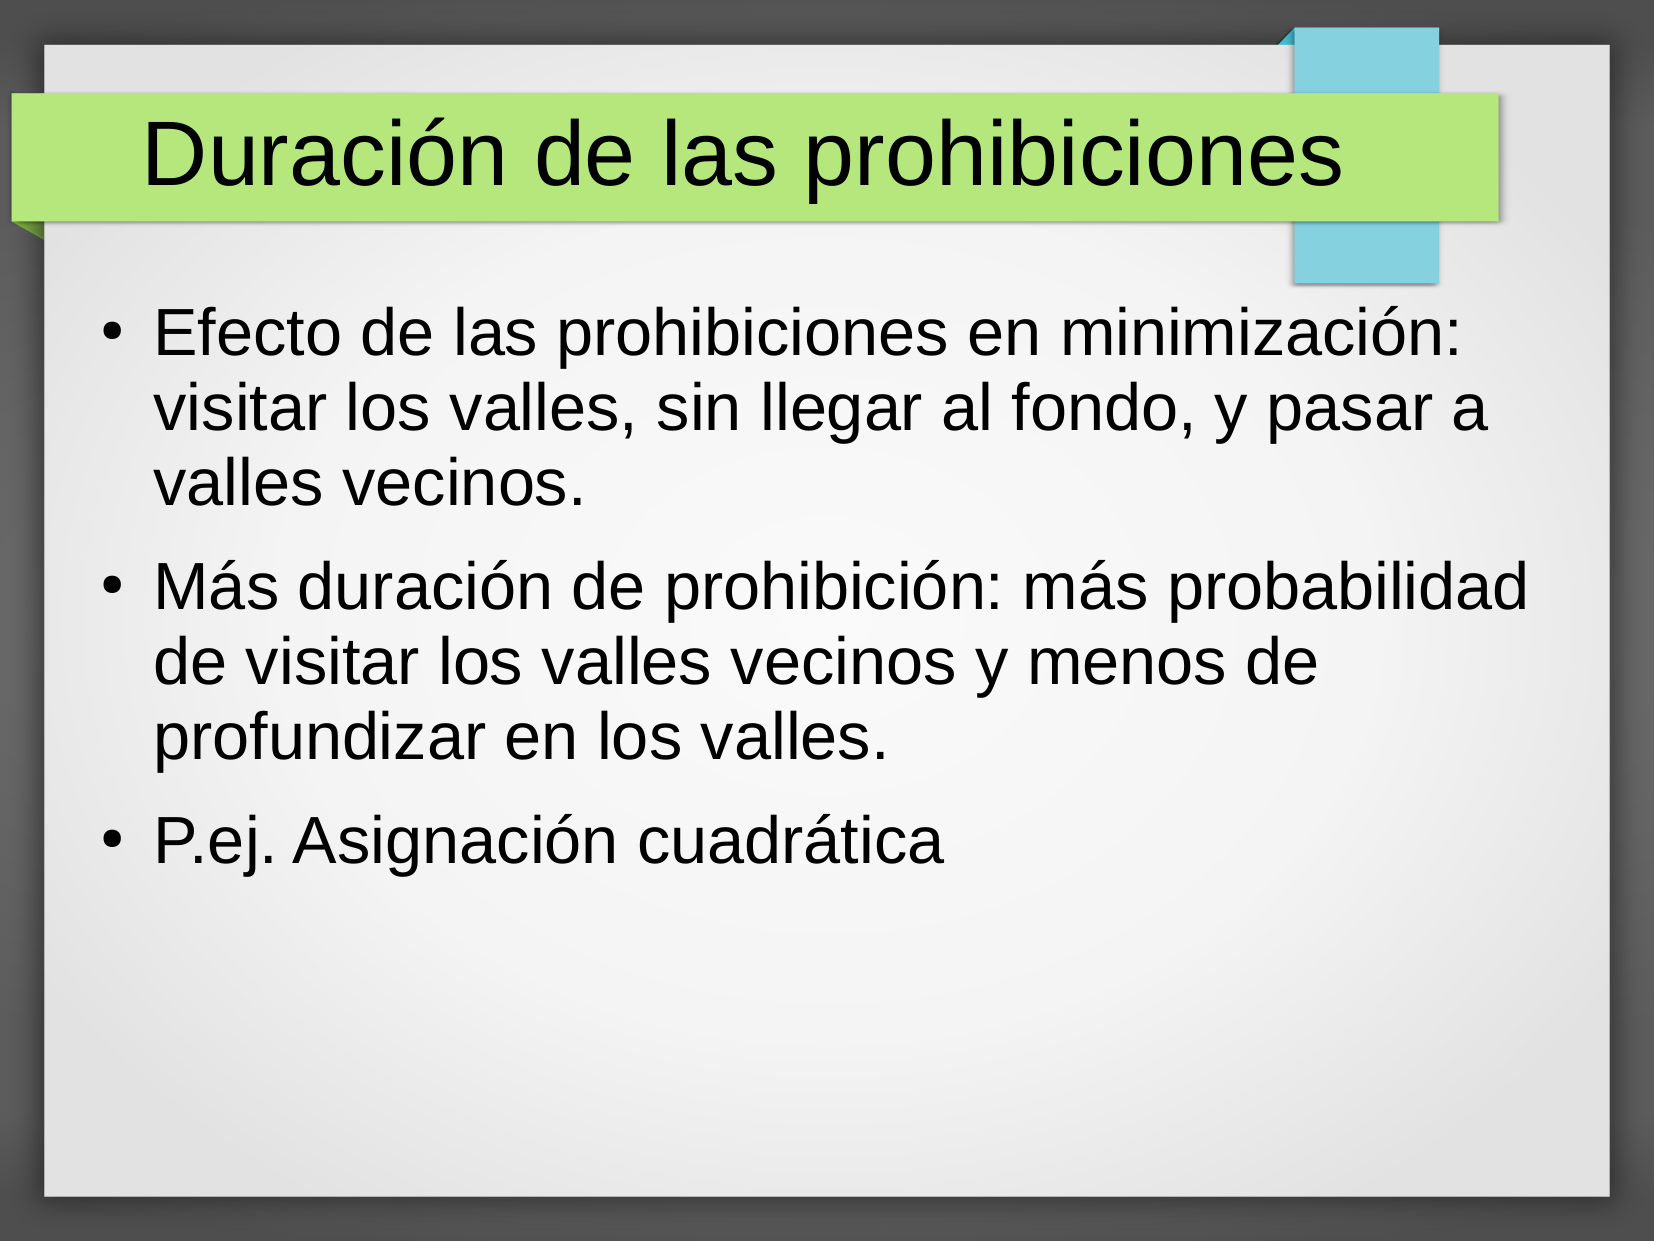

# Duración de las prohibiciones
Efecto de las prohibiciones en minimización: visitar los valles, sin llegar al fondo, y pasar a valles vecinos.
Más duración de prohibición: más probabilidad de visitar los valles vecinos y menos de profundizar en los valles.
P.ej. Asignación cuadrática